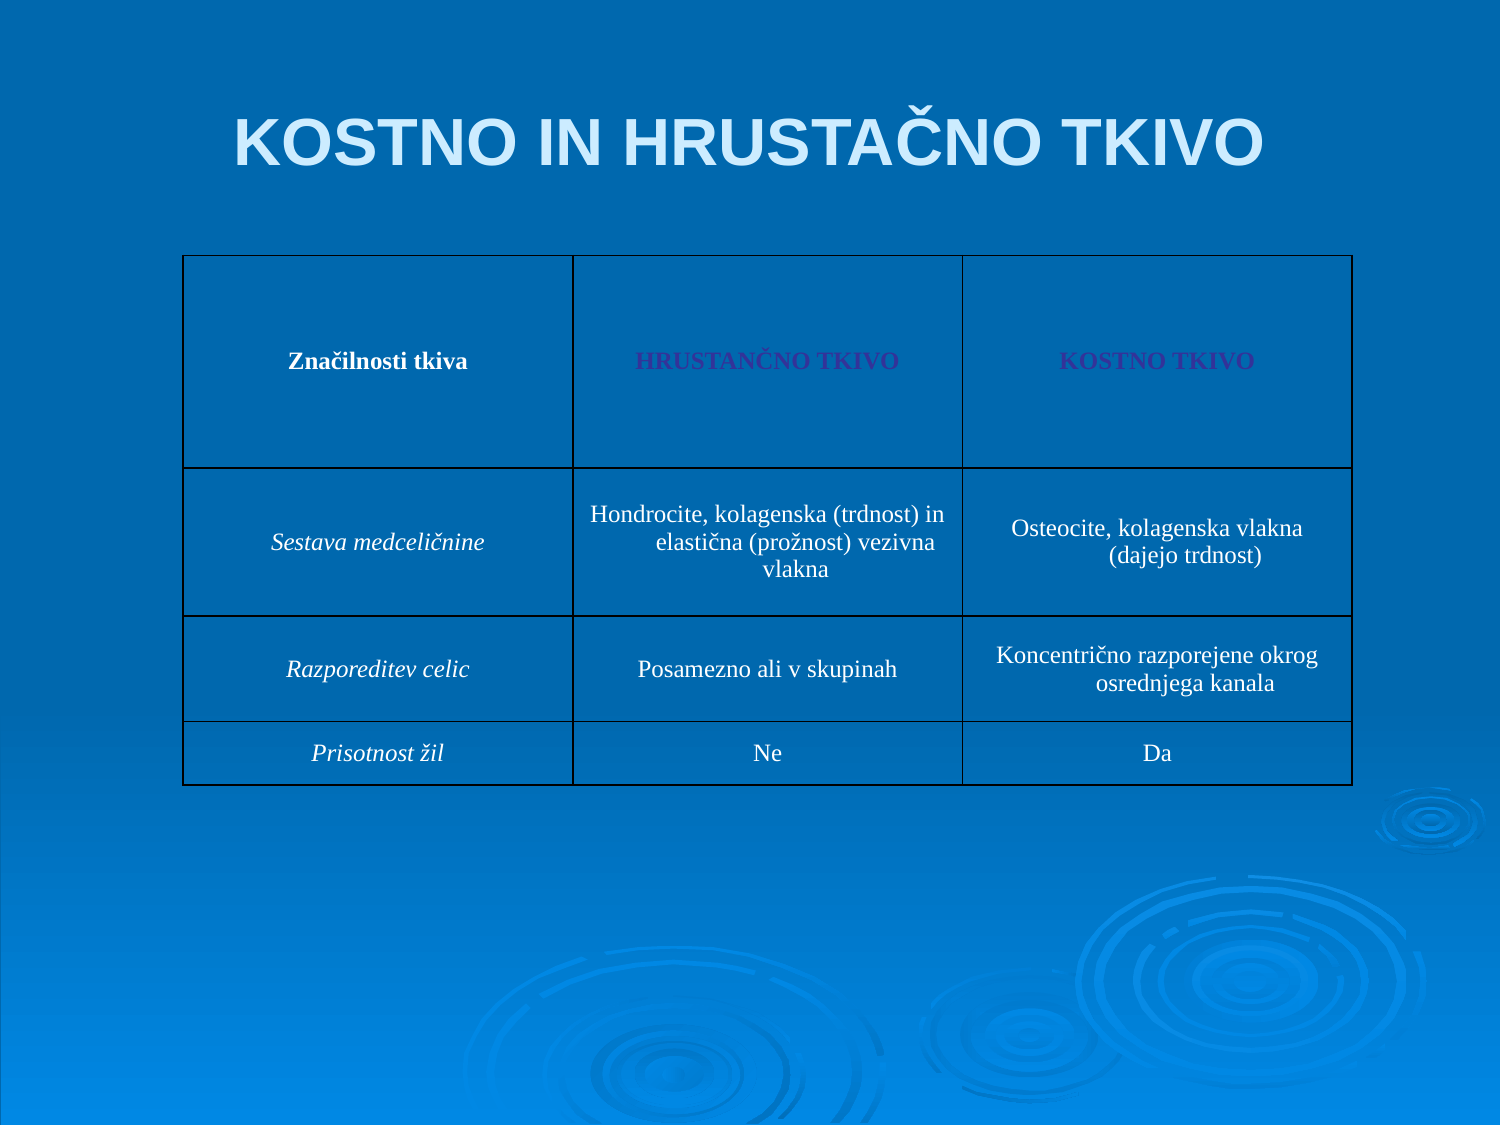

# KOSTNO IN HRUSTAČNO TKIVO
| Značilnosti tkiva | HRUSTANČNO TKIVO | KOSTNO TKIVO |
| --- | --- | --- |
| Sestava medceličnine | Hondrocite, kolagenska (trdnost) in elastična (prožnost) vezivna vlakna | Osteocite, kolagenska vlakna (dajejo trdnost) |
| Razporeditev celic | Posamezno ali v skupinah | Koncentrično razporejene okrog osrednjega kanala |
| Prisotnost žil | Ne | Da |